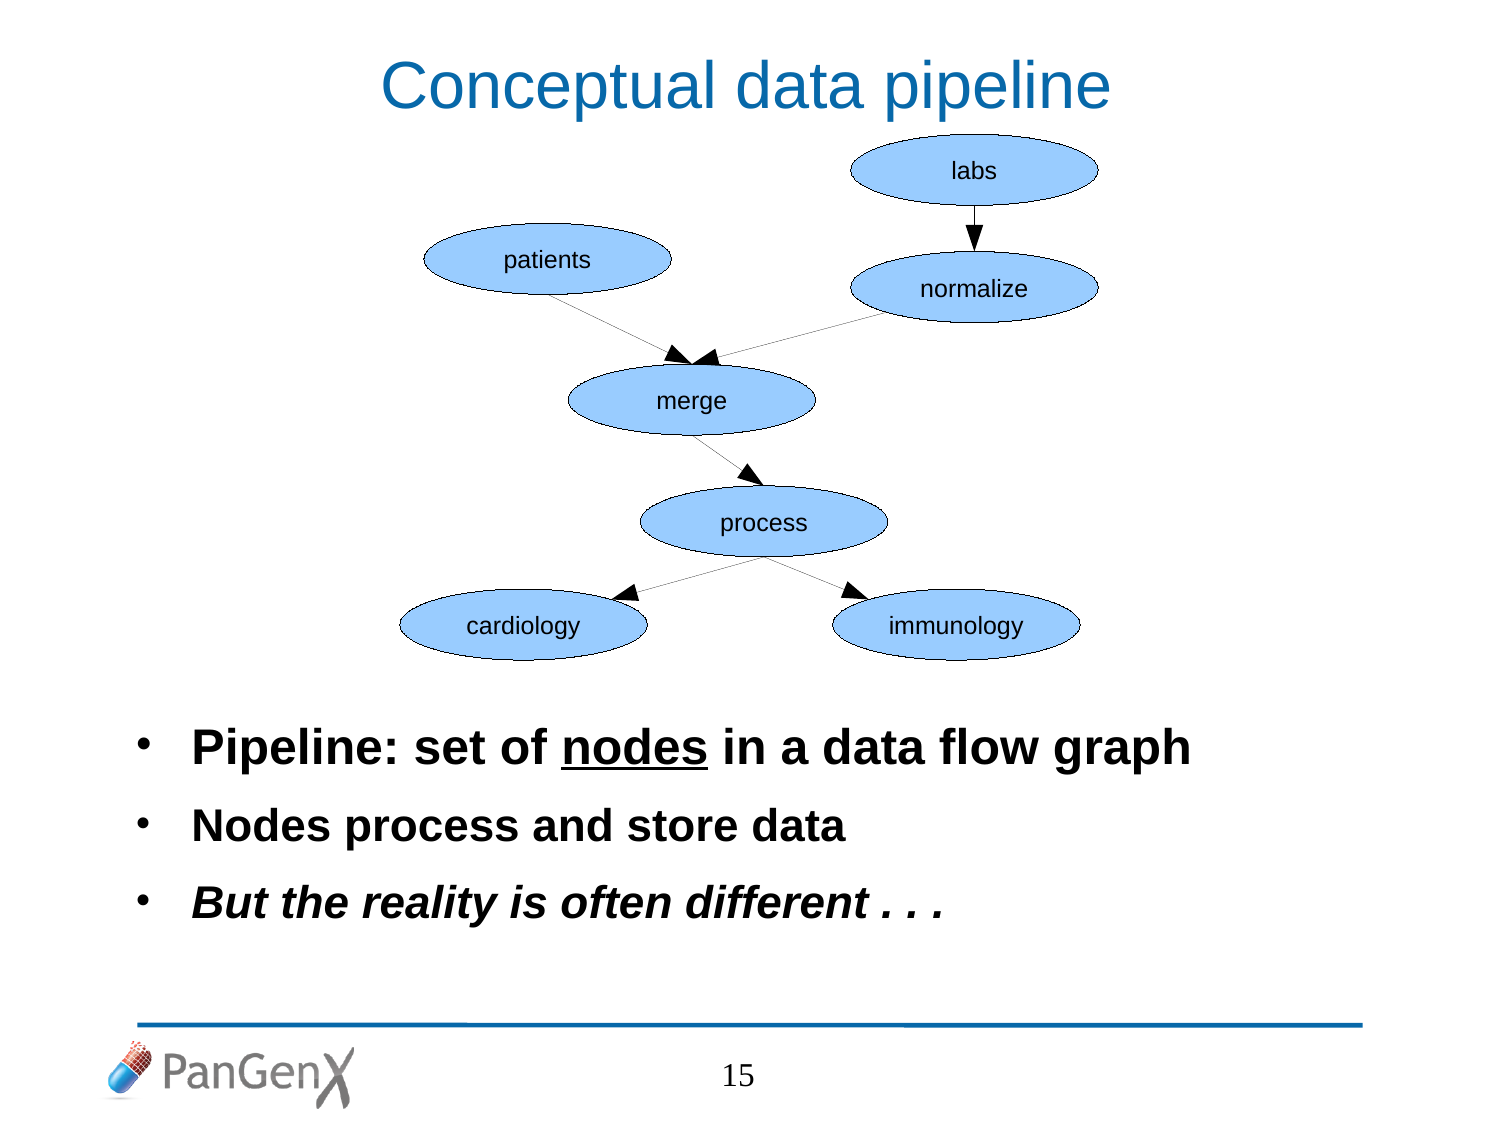

# Conceptual data pipeline
X
A
Y
Semantic
Data
Integration
Semantic
Data
Federation
To RDF
From RDF
B
Z
Ontologies
& Rules
Ontologies
& Rules
Ontologies
& Rules
labs
patients
normalize
merge
process
cardiology
immunology
Pipeline: set of nodes in a data flow graph
Nodes process and store data
But the reality is often different . . .
15